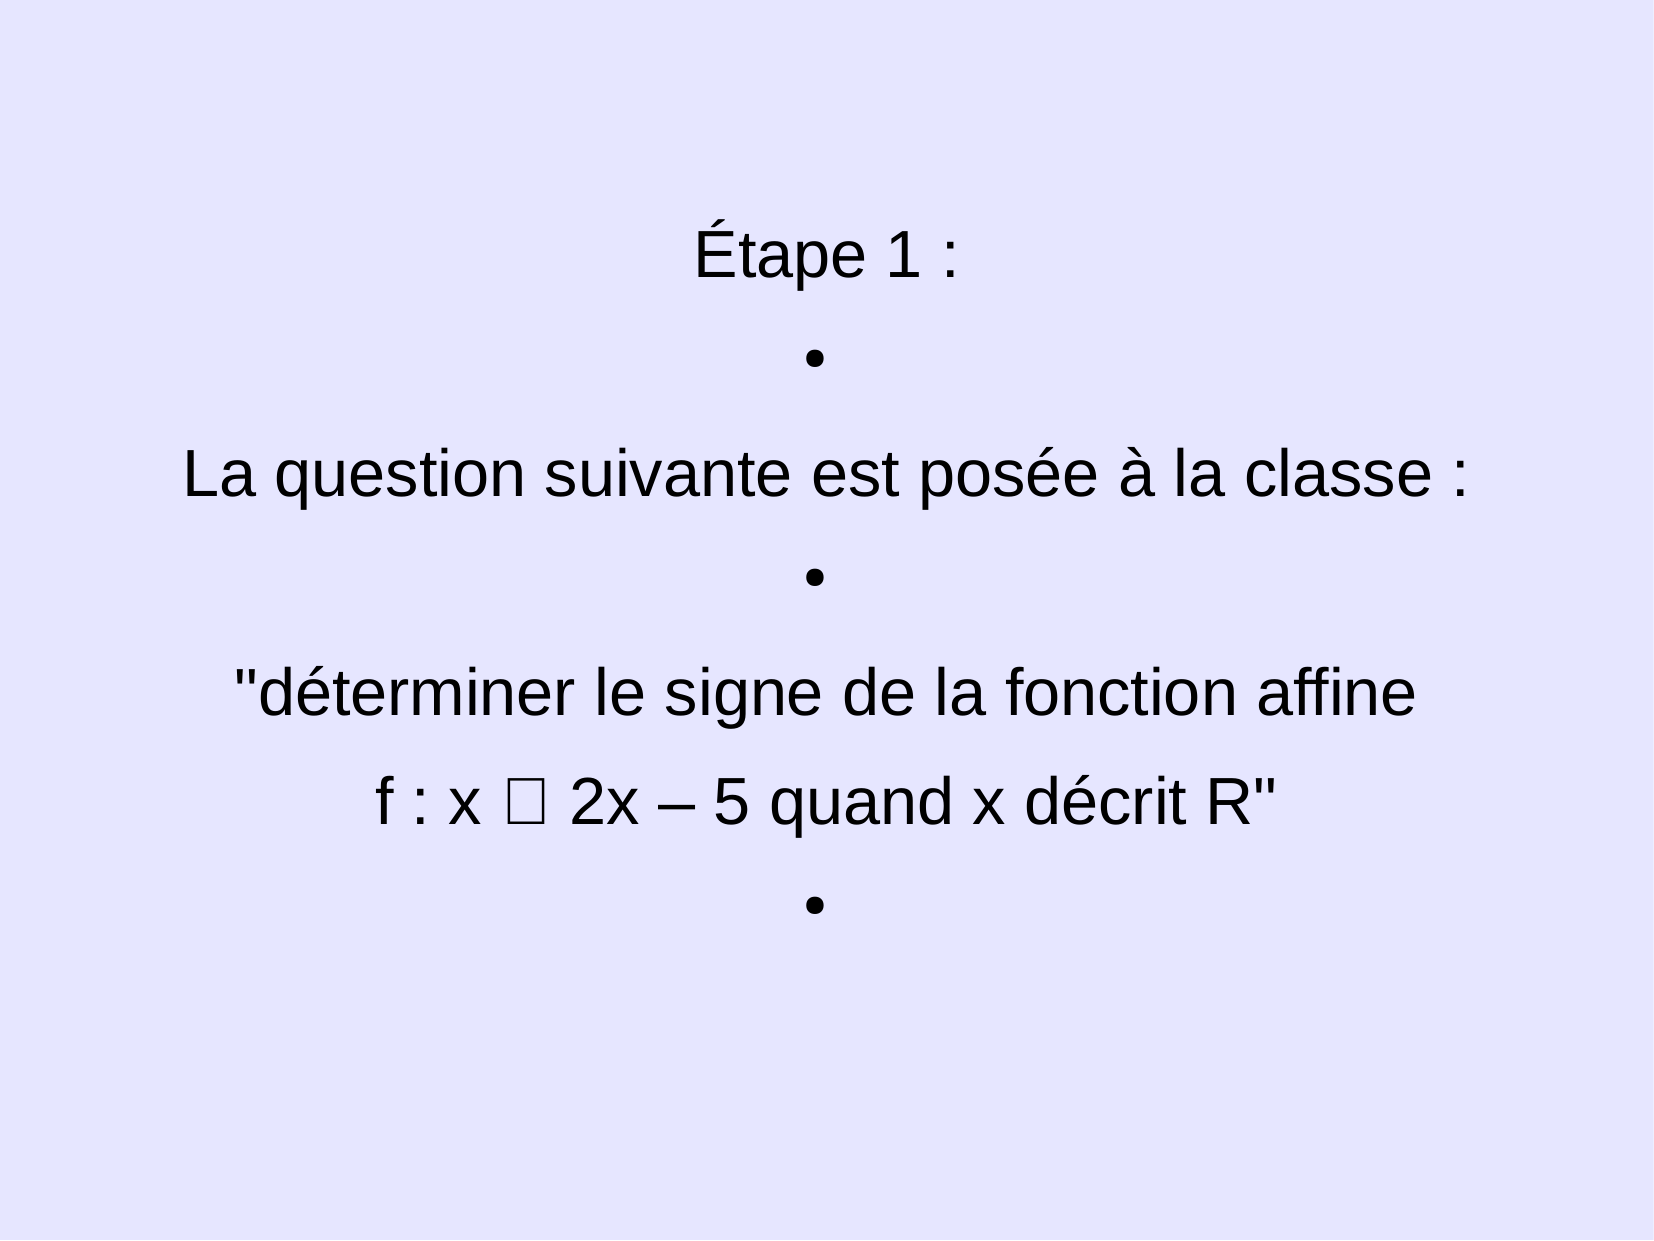

# Étape 1 :
La question suivante est posée à la classe :
"déterminer le signe de la fonction affine
f : x  2x – 5 quand x décrit R"